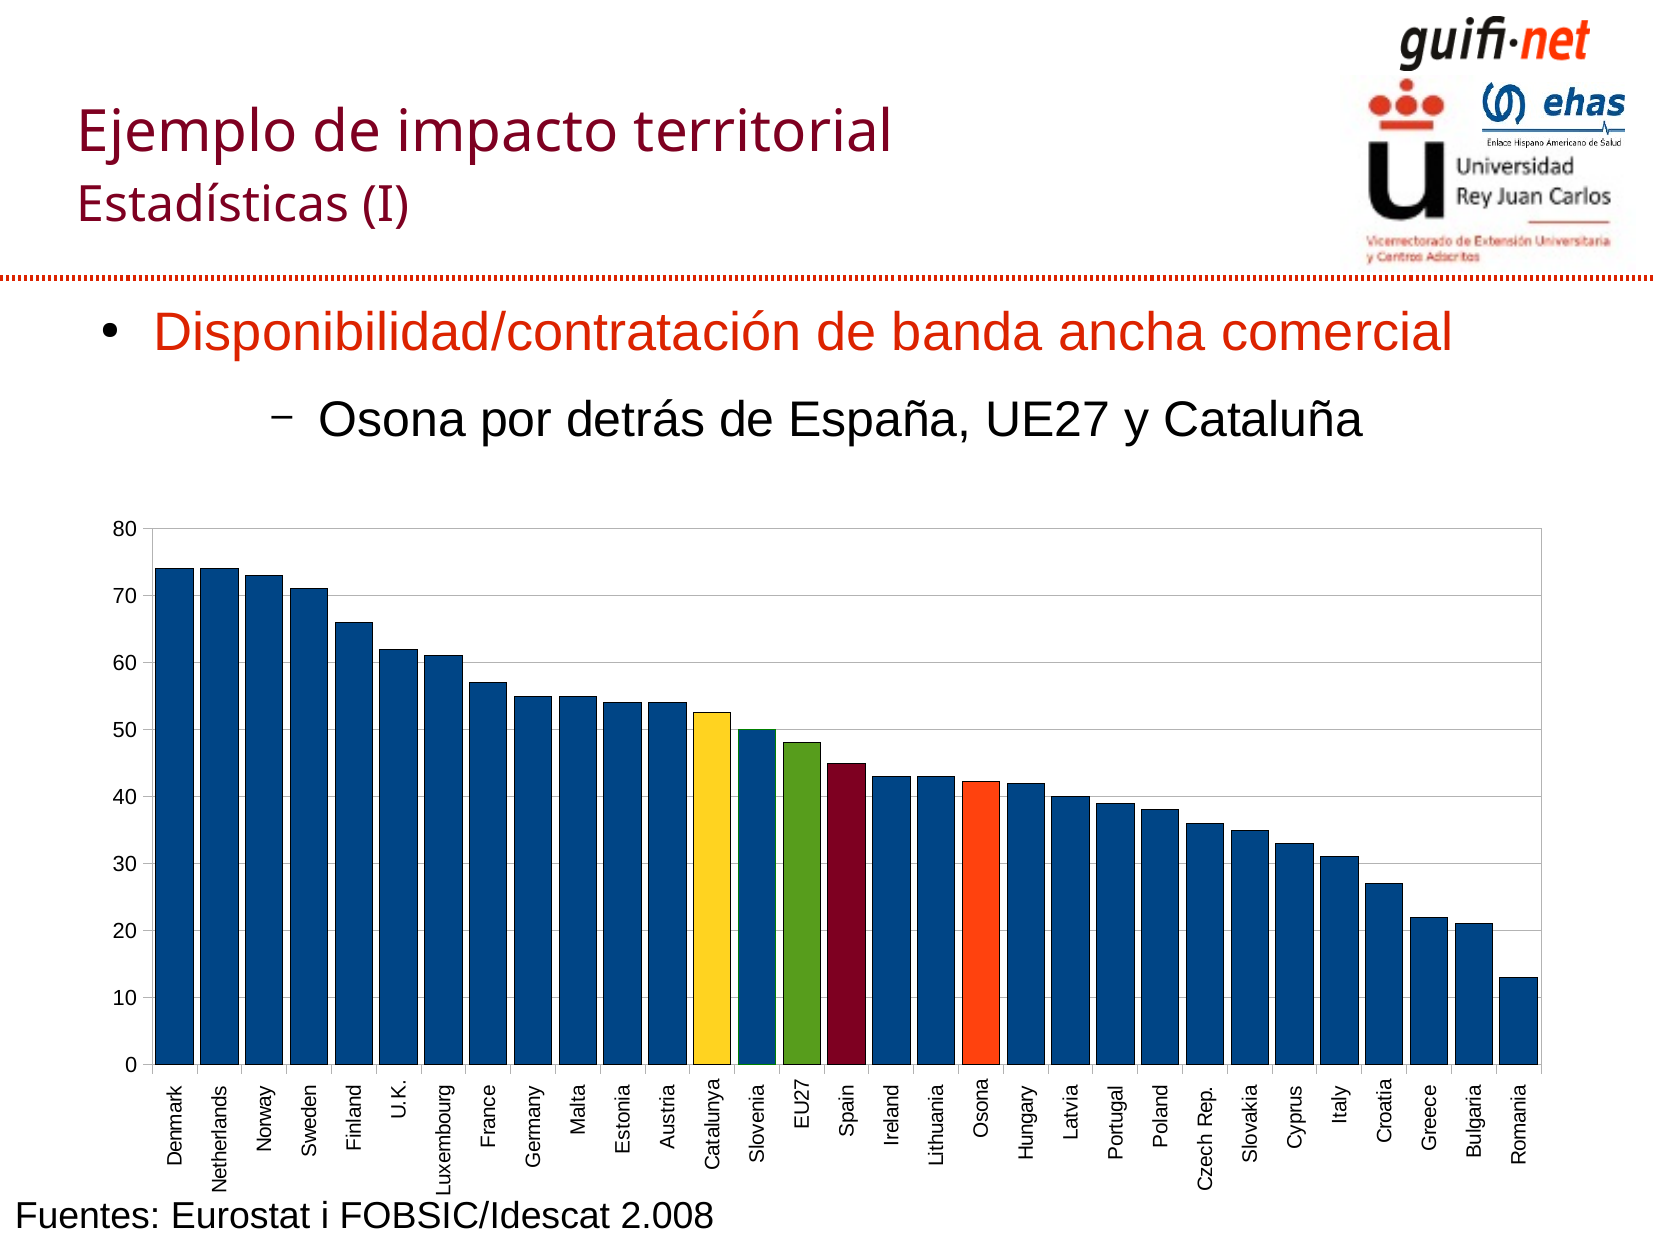

# Ejemplo de impacto territorial Estadísticas (I)
Disponibilidad/contratación de banda ancha comercial
Osona por detrás de España, UE27 y Cataluña
### Chart
| Category | Broadband'08 |
|---|---|
| Denmark | 74.0 |
| Netherlands | 74.0 |
| Norway | 73.0 |
| Sweden | 71.0 |
| Finland | 66.0 |
| U.K. | 62.0 |
| Luxembourg | 61.0 |
| France | 57.0 |
| Germany | 55.0 |
| Malta | 55.0 |
| Estonia | 54.0 |
| Austria | 54.0 |
| Catalunya | 52.5 |
| Slovenia | 50.0 |
| EU27 | 48.0 |
| Spain | 45.0 |
| Ireland | 43.0 |
| Lithuania | 43.0 |
| Osona | 42.2 |
| Hungary | 42.0 |
| Latvia | 40.0 |
| Portugal | 39.0 |
| Poland | 38.0 |
| Czech Rep. | 36.0 |
| Slovakia | 35.0 |
| Cyprus | 33.0 |
| Italy | 31.0 |
| Croatia | 27.0 |
| Greece | 22.0 |
| Bulgaria | 21.0 |
| Romania | 13.0 |Fuentes: Eurostat i FOBSIC/Idescat 2.008